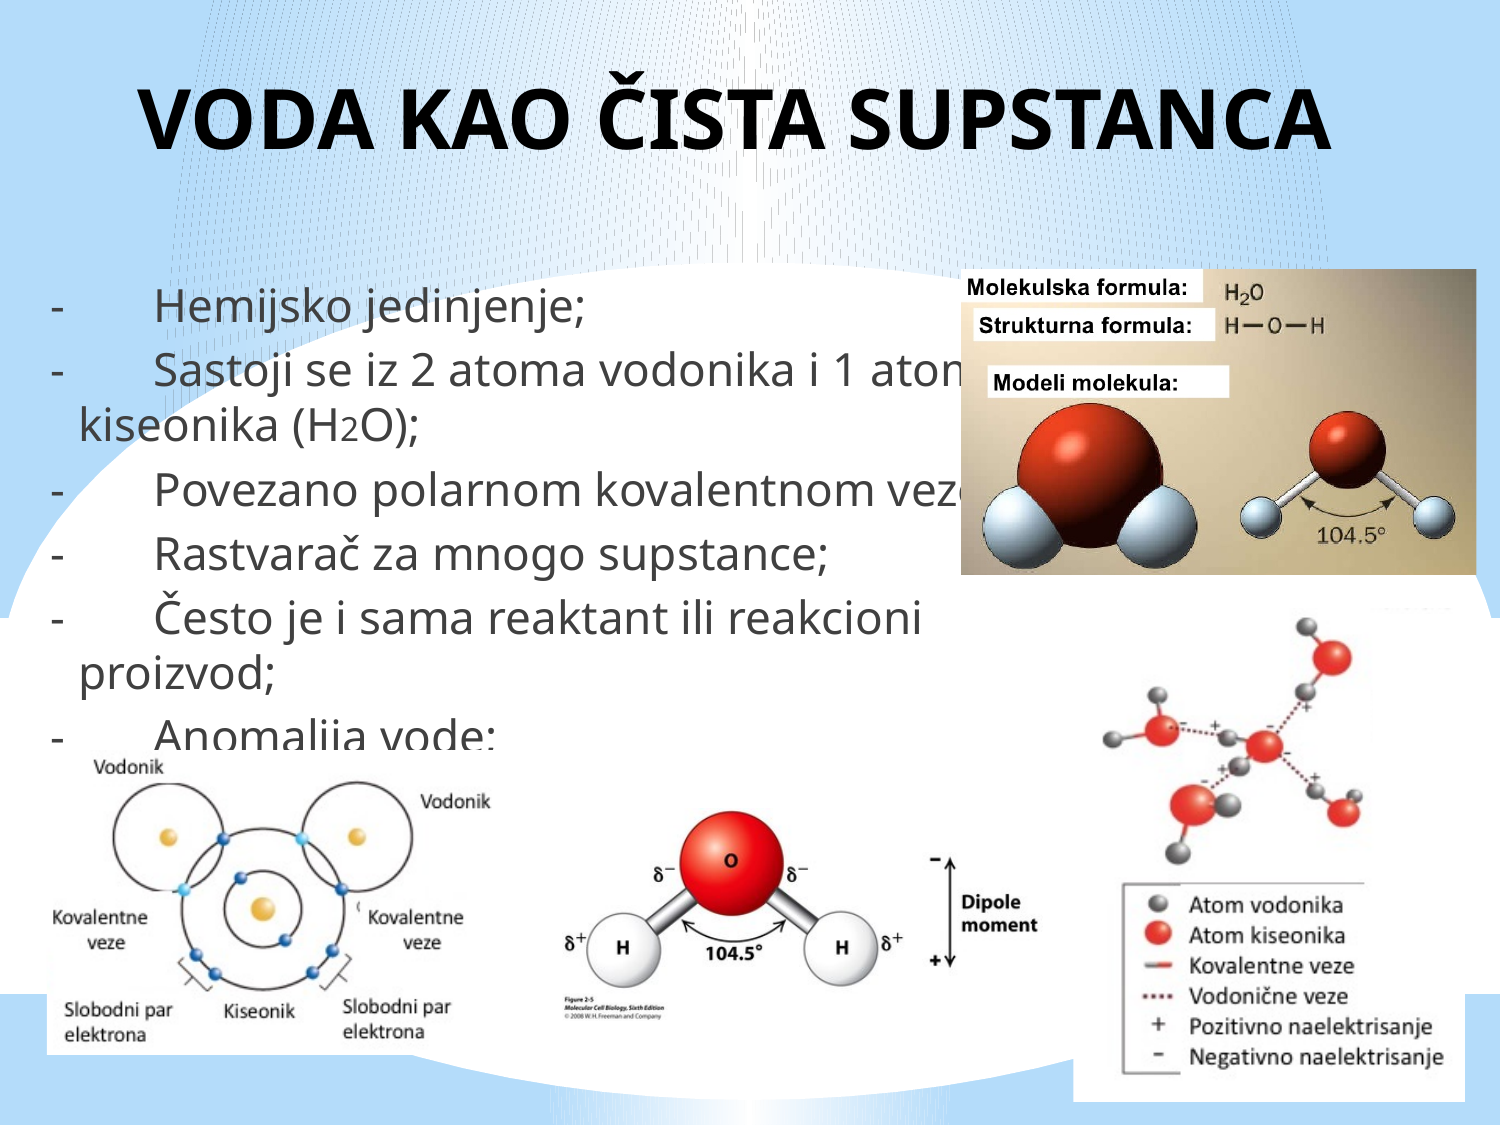

# VODA KAO ČISTA SUPSTANCA
-	Hemijsko jedinjenje;
-	Sastoji se iz 2 atoma vodonika i 1 atoma kiseonika (H2O);
-	Povezano polarnom kovalentnom vezom;
-	Rastvarač za mnogo supstance;
-	Često je i sama reaktant ili reakcioni proizvod;
-	Anomalija vode;